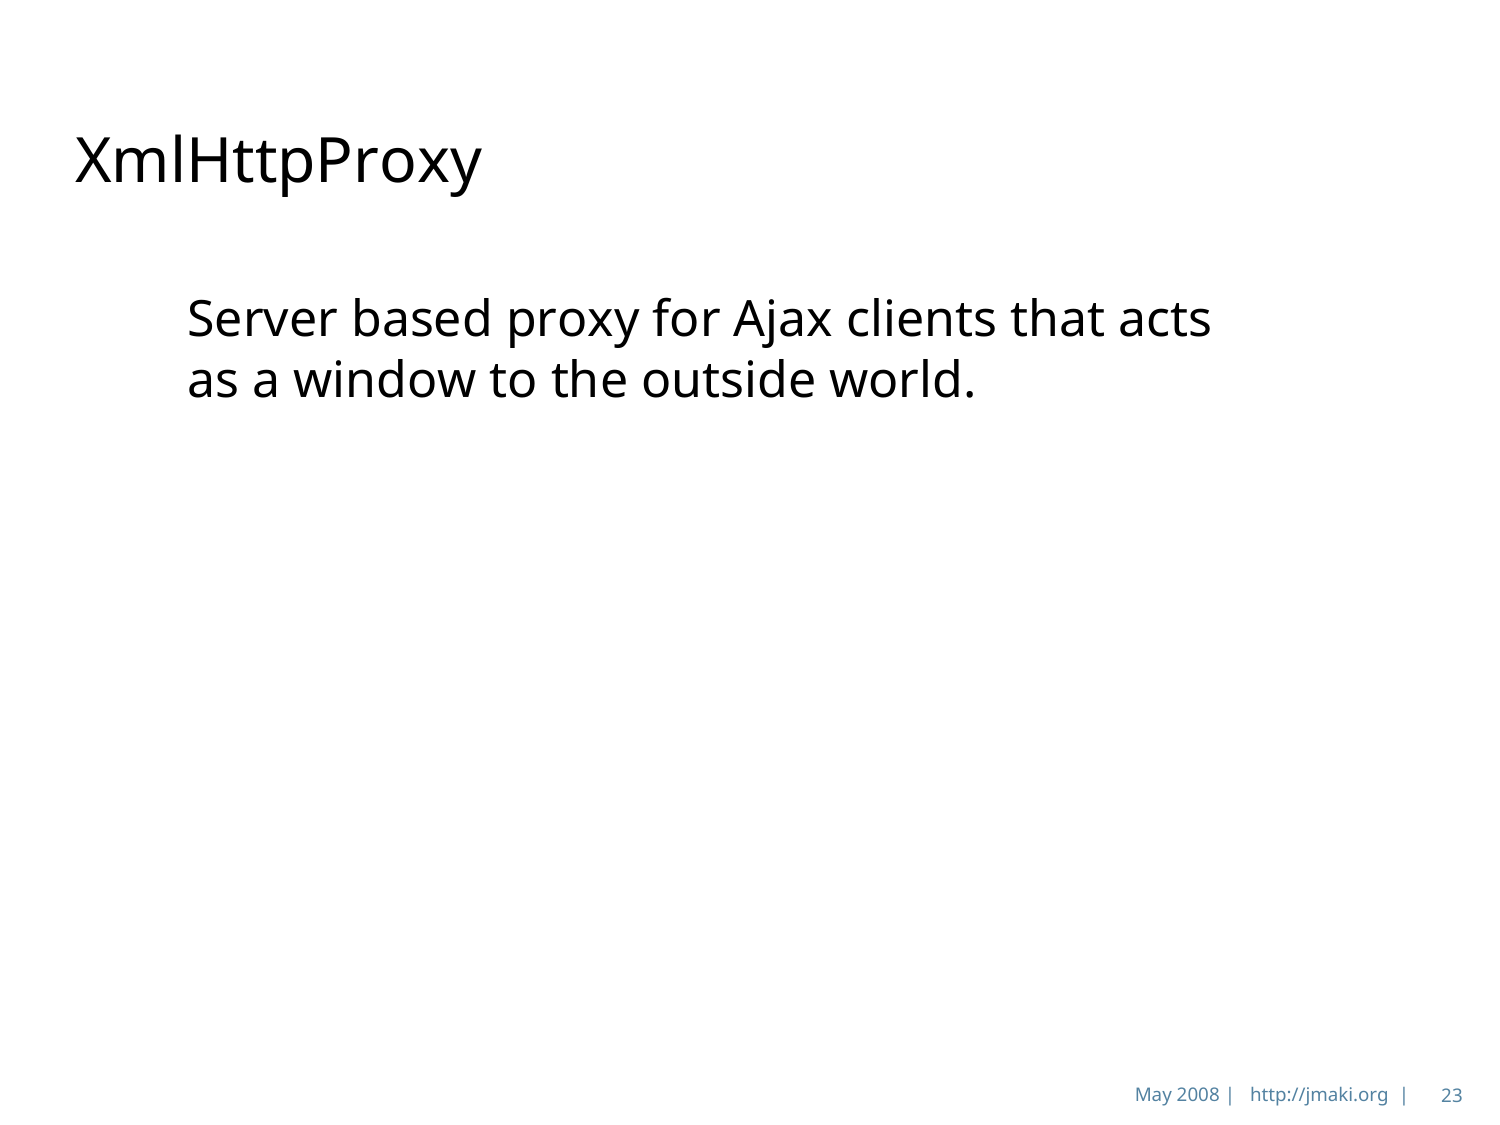

# XmlHttpProxy
Server based proxy for Ajax clients that acts as a window to the outside world.